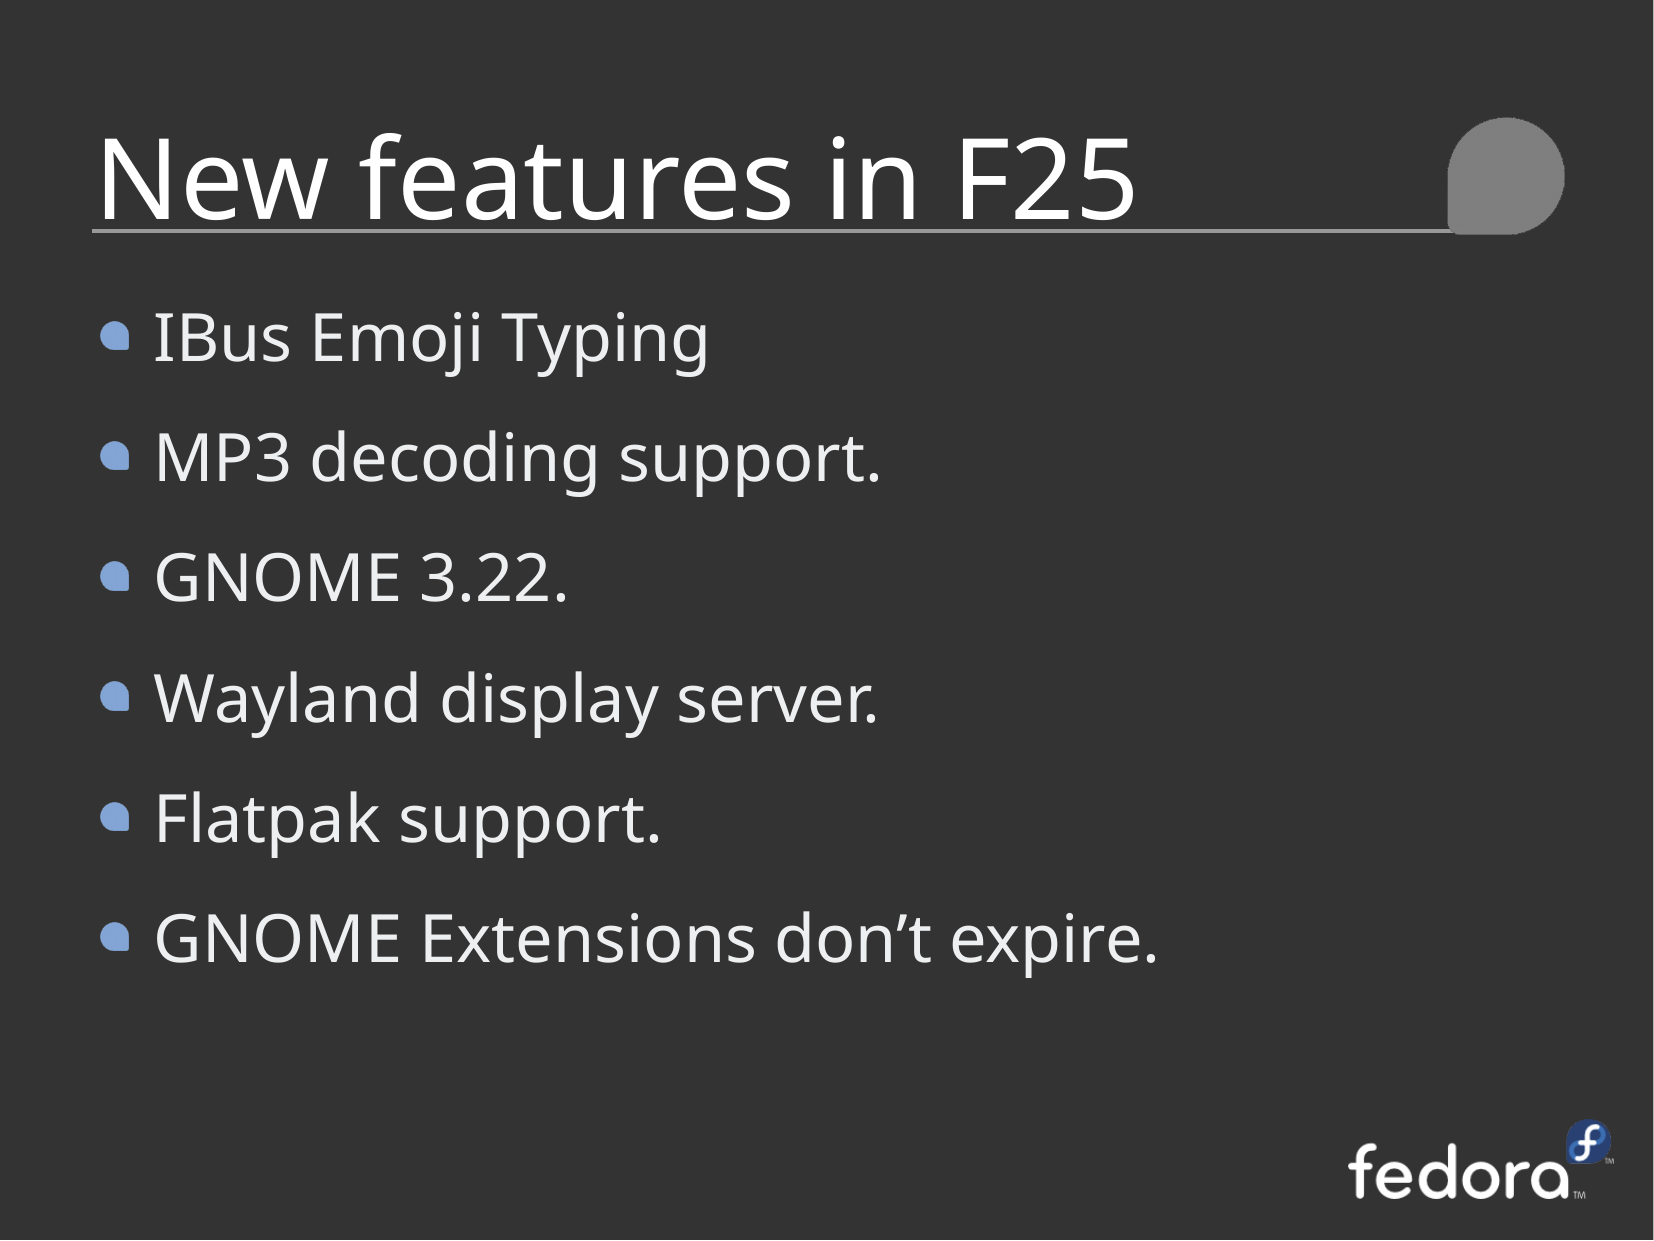

New features in F25
# IBus Emoji Typing
MP3 decoding support.
GNOME 3.22.
Wayland display server.
Flatpak support.
GNOME Extensions don’t expire.